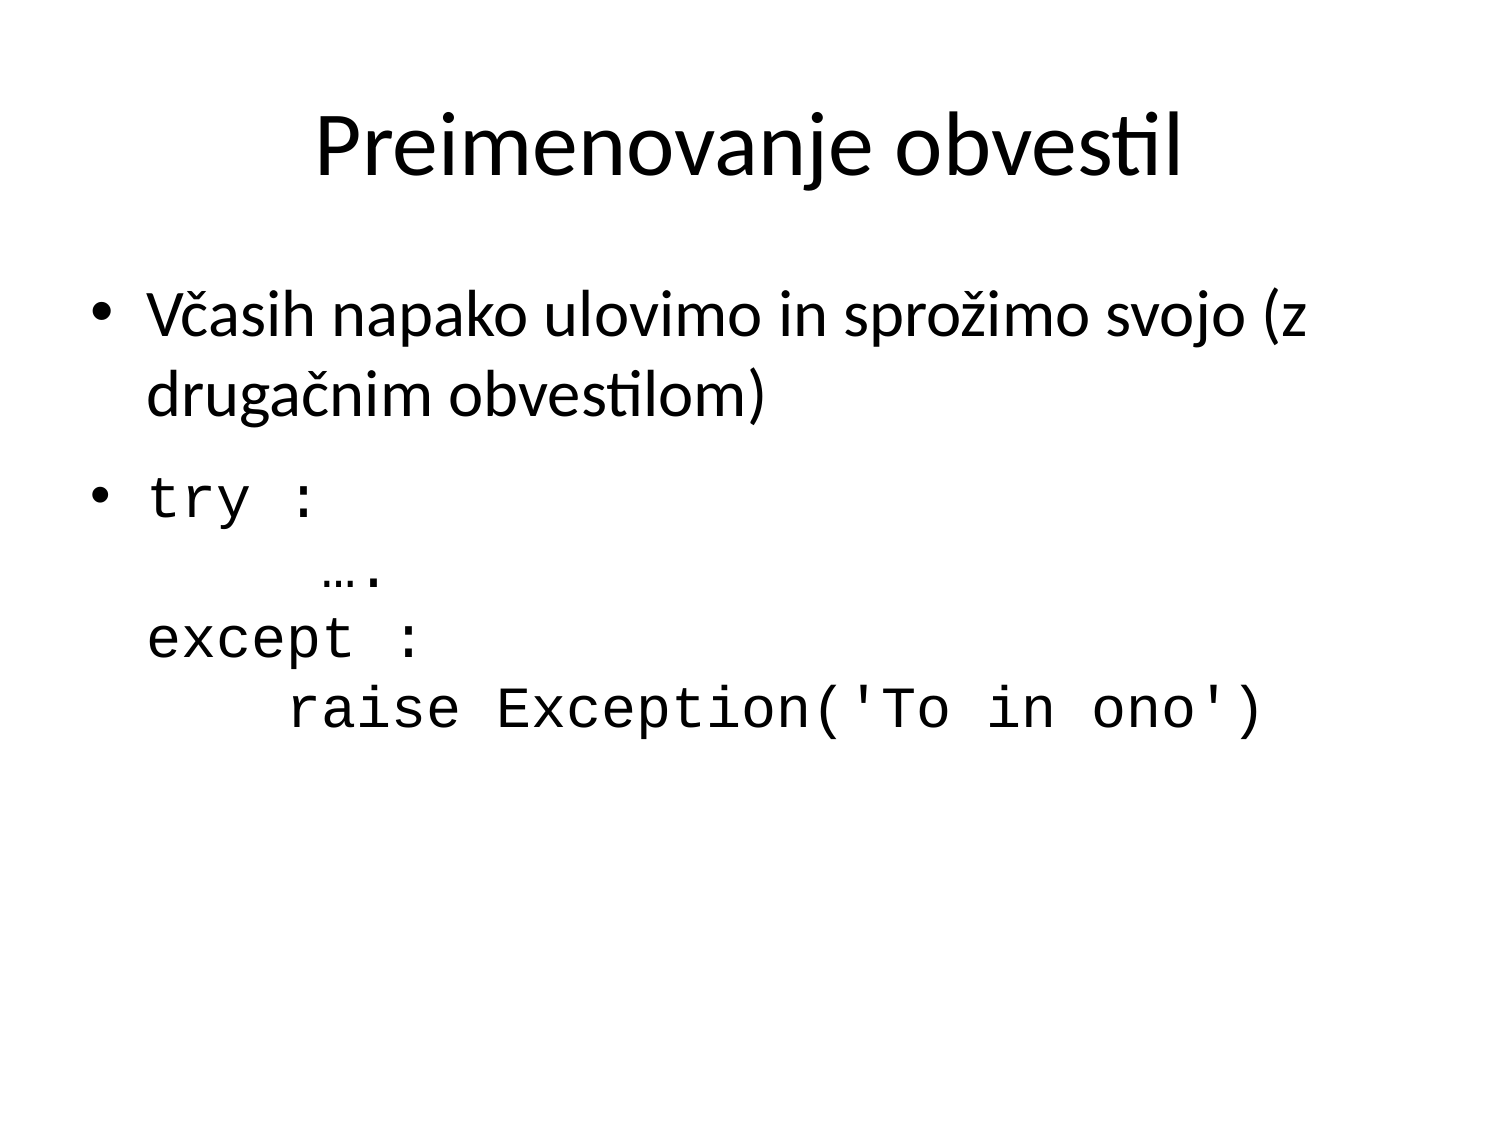

# Preimenovanje obvestil
Včasih napako ulovimo in sprožimo svojo (z drugačnim obvestilom)
try :
 ….
except :
 raise Exception('To in ono')